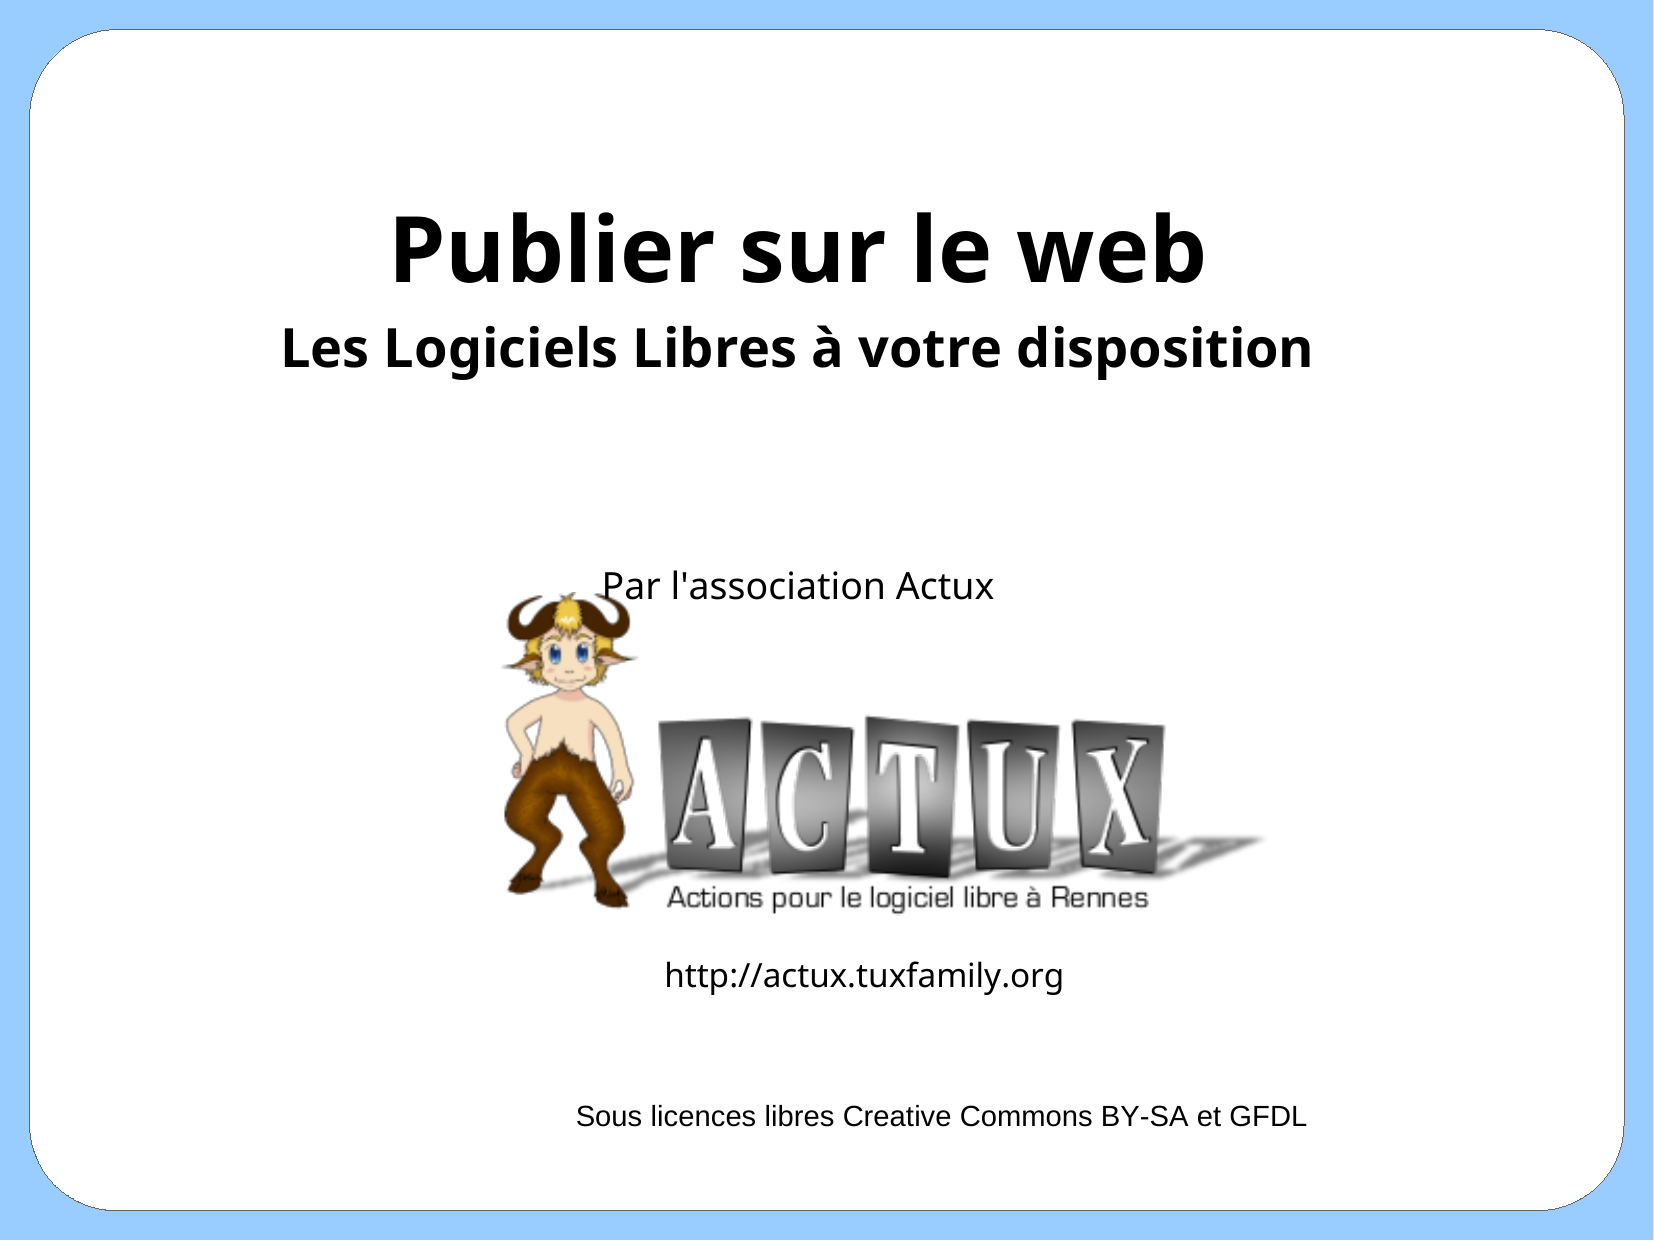

Publier sur le web
Les Logiciels Libres à votre disposition
Par l'association Actux
http://actux.tuxfamily.org
Sous licences libres Creative Commons BY-SA et GFDL